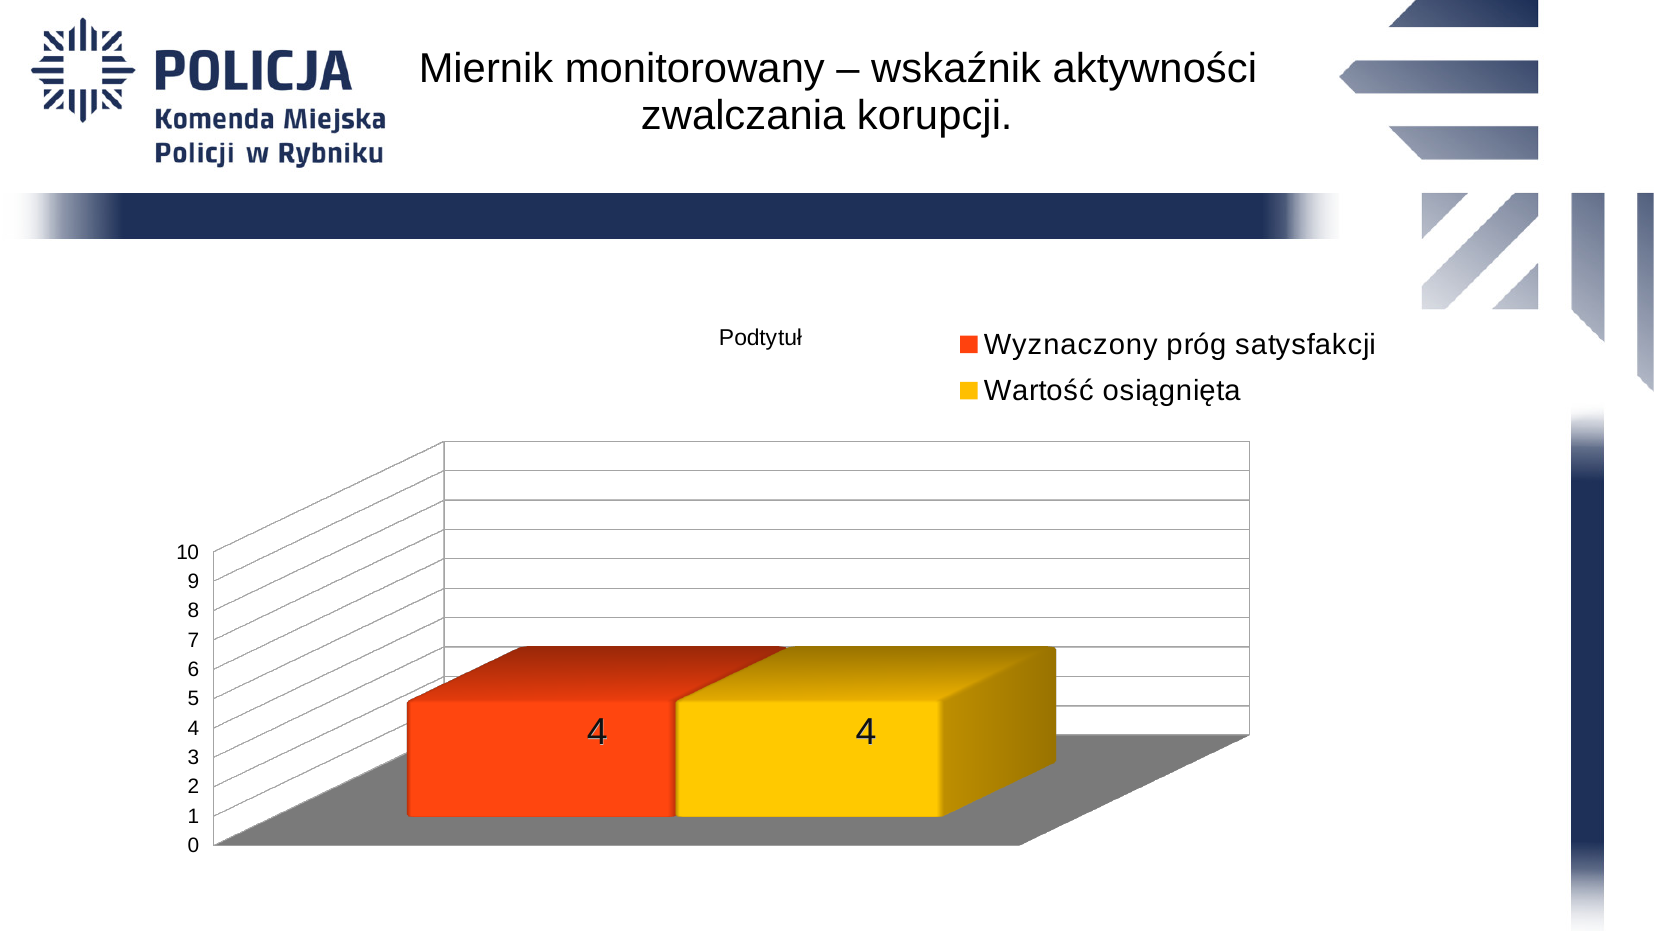

# Miernik monitorowany – wskaźnik aktywności zwalczania korupcji.
[unsupported chart]